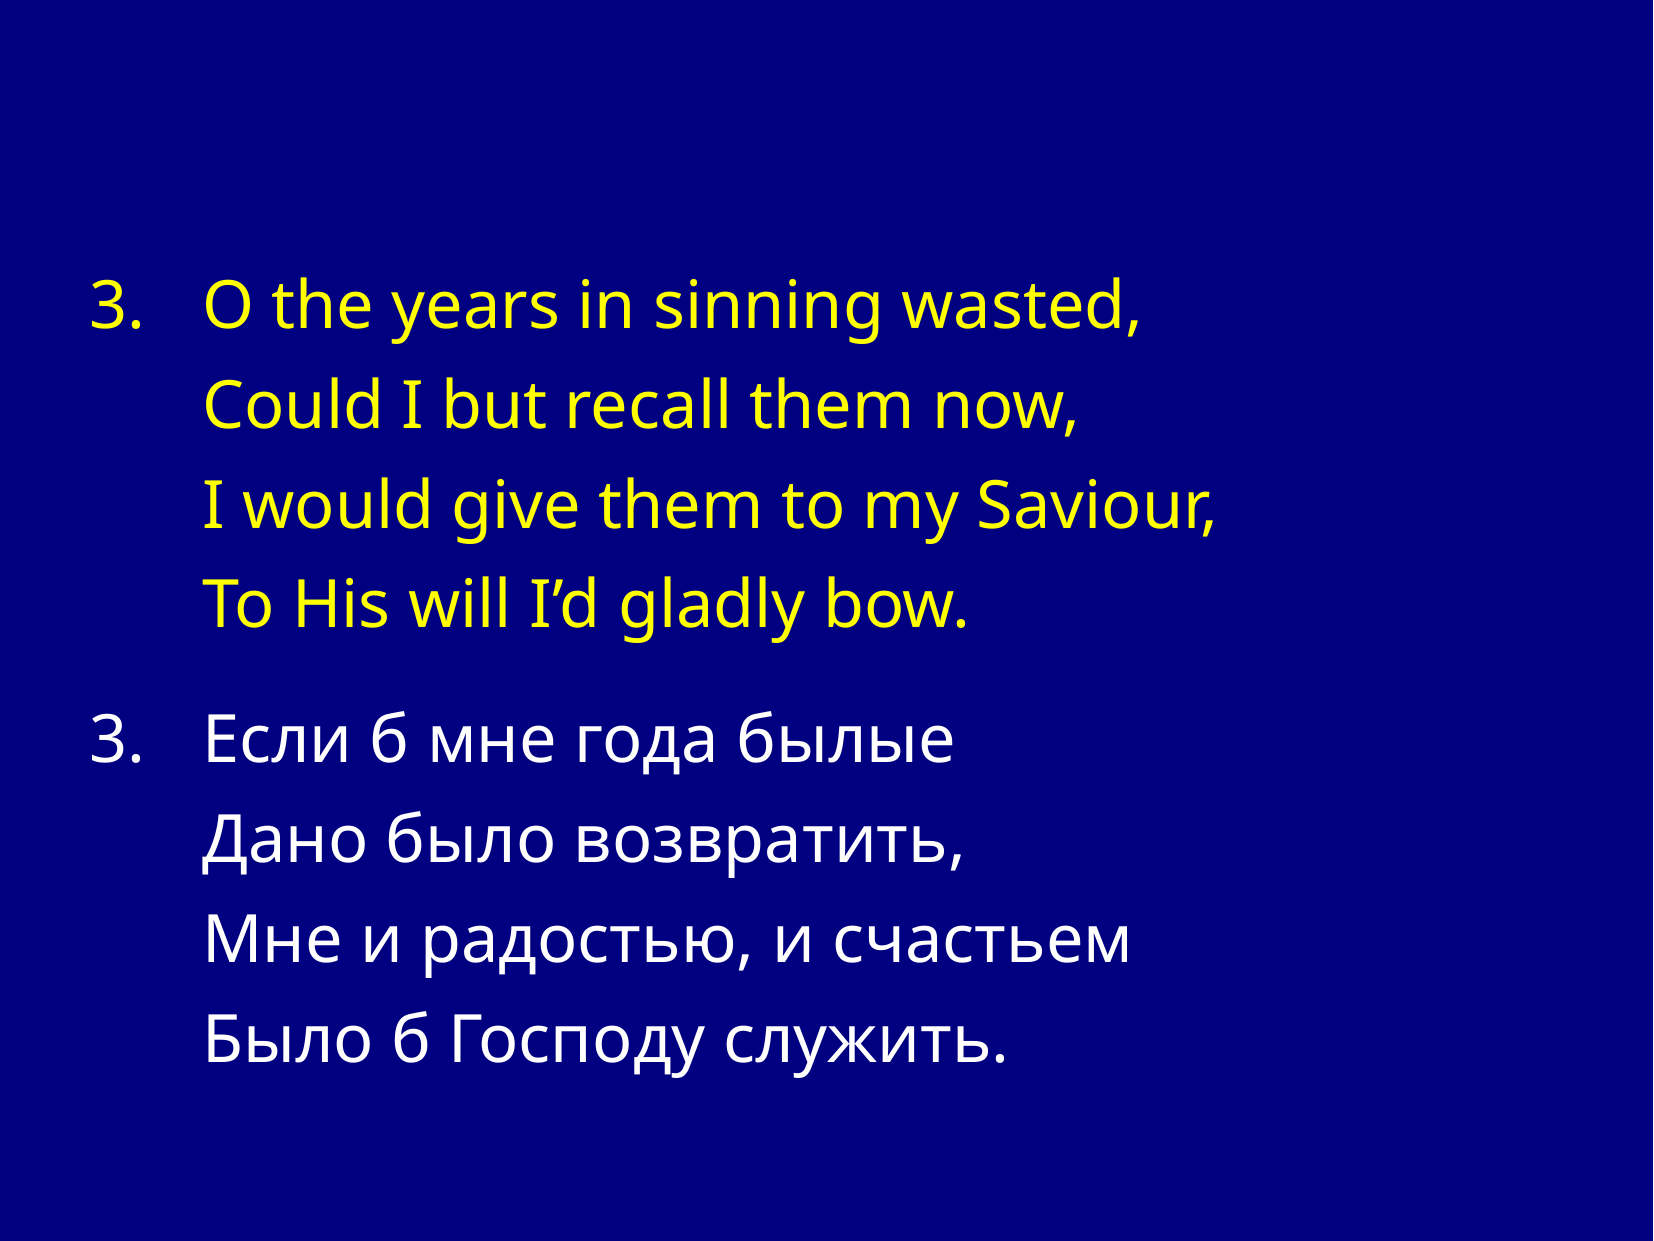

3.	O the years in sinning wasted,
	Could I but recall them now,
	I would give them to my Saviour,
	To His will I’d gladly bow.
3.	Если б мне года былые
	Дано было возвратить,
	Мне и радостью, и счастьем
	Было б Господу служить.